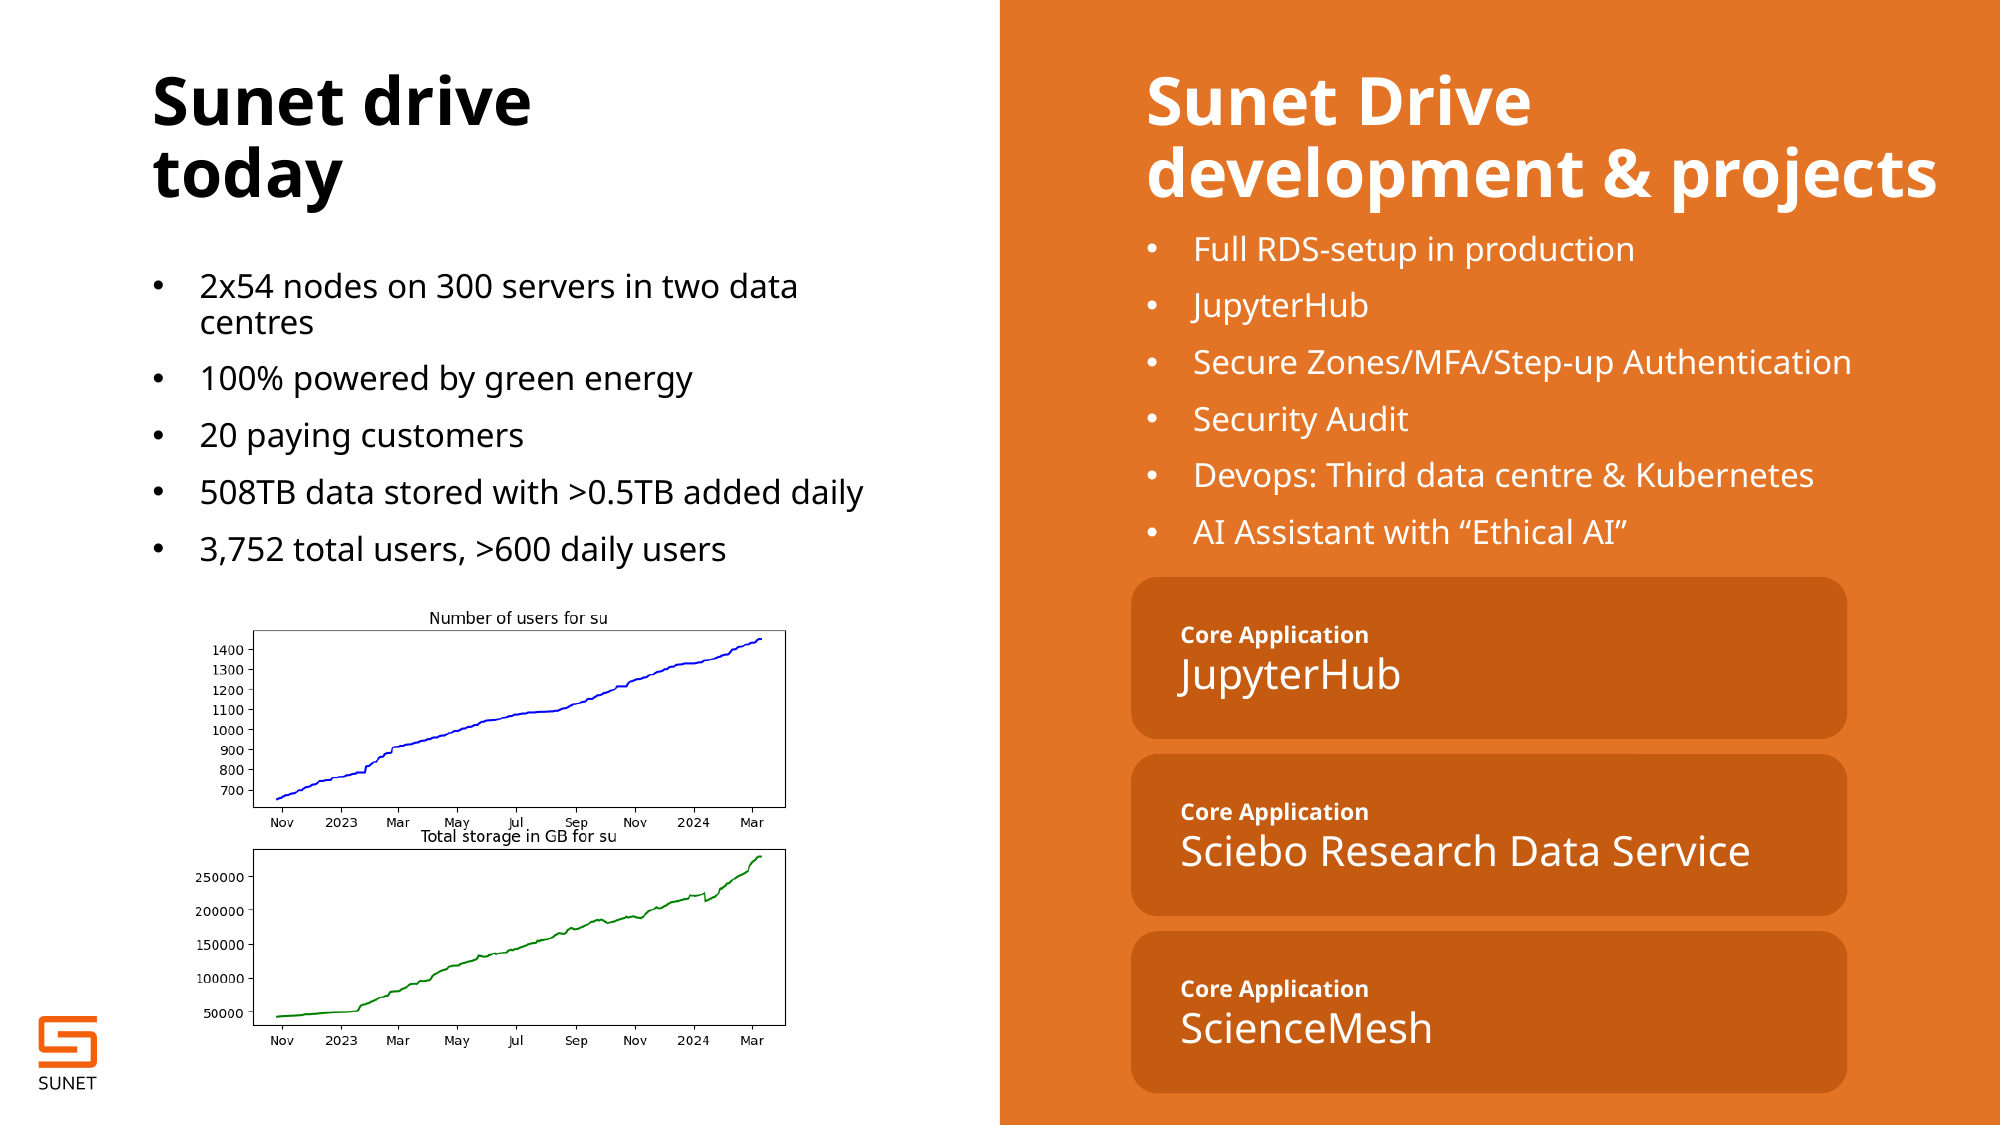

# Sunet drive today
Sunet Drive
development & projects
Full RDS-setup in production
JupyterHub
Secure Zones/MFA/Step-up Authentication
Security Audit
Devops: Third data centre & Kubernetes
AI Assistant with “Ethical AI”
2x54 nodes on 300 servers in two data centres
100% powered by green energy
20 paying customers
508TB data stored with >0.5TB added daily
3,752 total users, >600 daily users
Core Application
JupyterHub
Core Application
Sciebo Research Data Service
Core Application
ScienceMesh